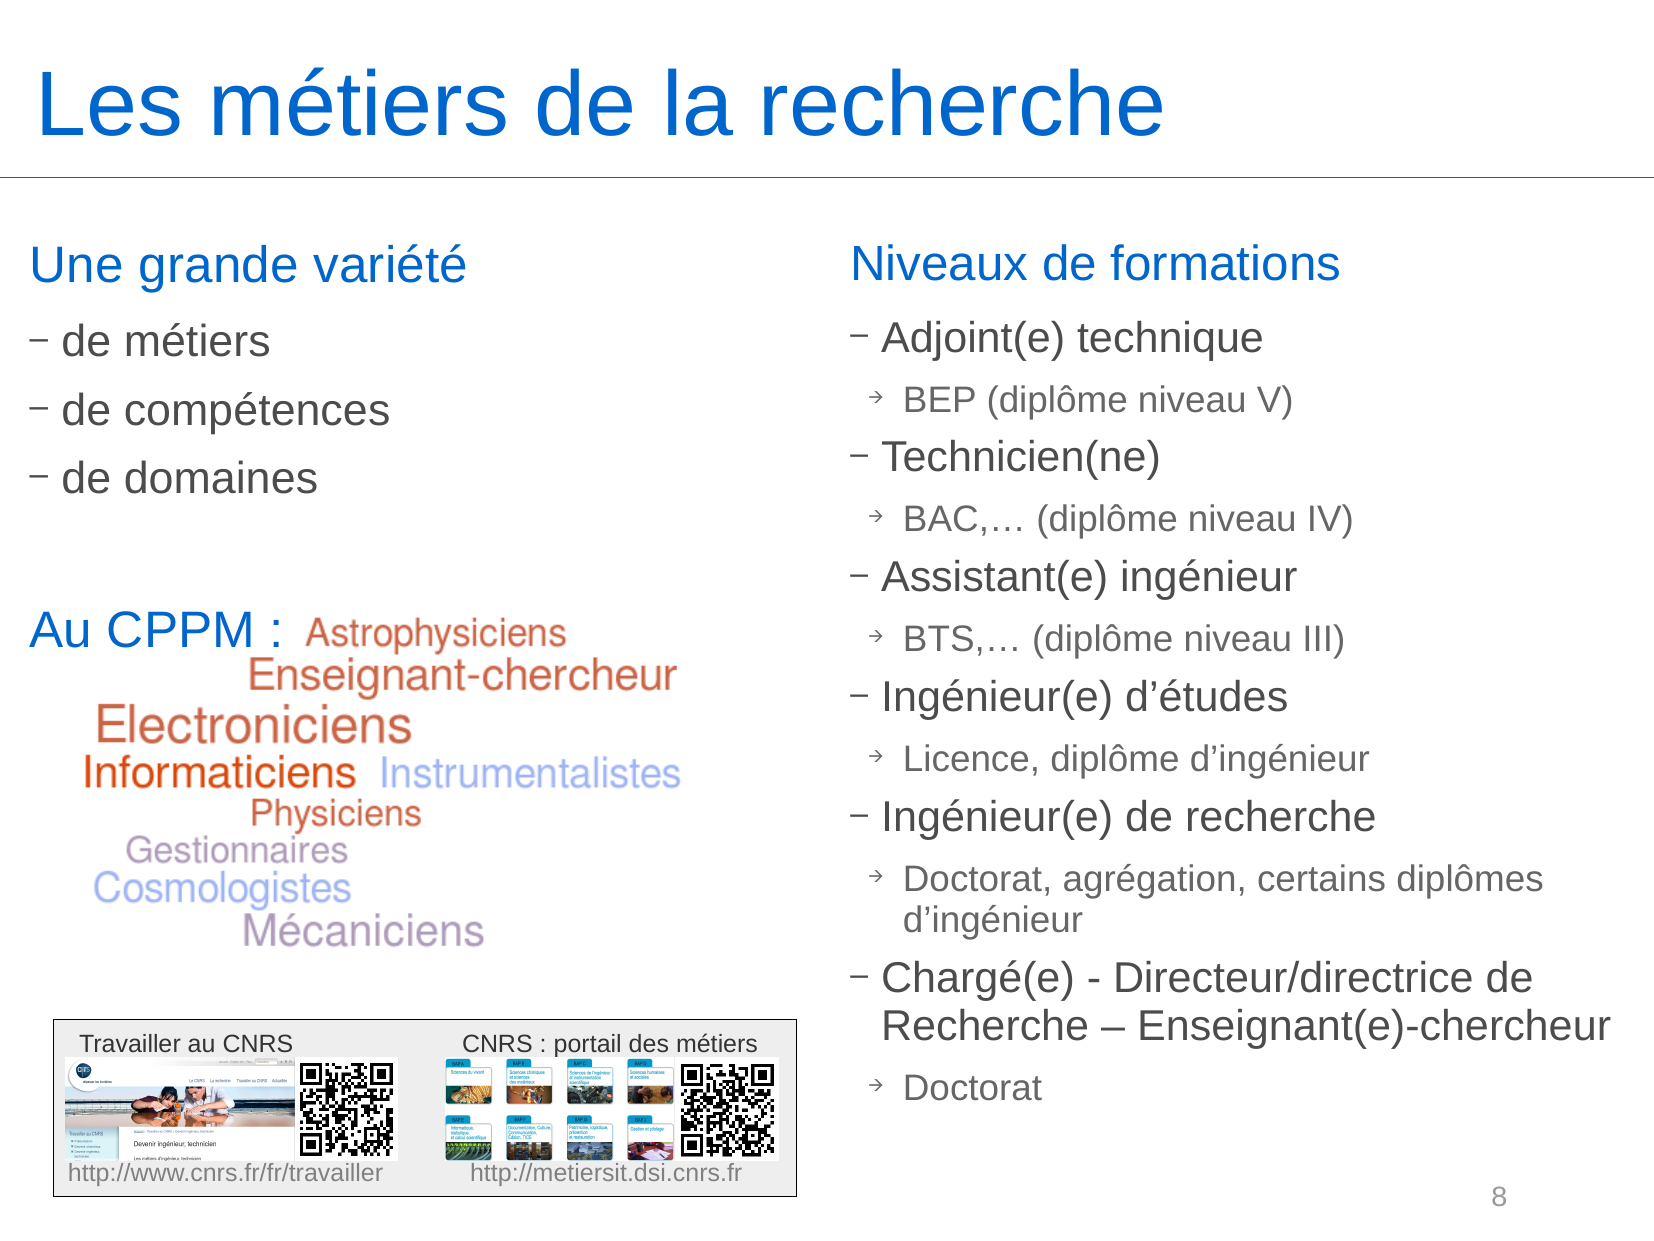

# Les métiers de la recherche
Une grande variété
de métiers
de compétences
de domaines
Au CPPM :
Niveaux de formations
Adjoint(e) technique
BEP (diplôme niveau V)
Technicien(ne)
BAC,… (diplôme niveau IV)
Assistant(e) ingénieur
BTS,… (diplôme niveau III)
Ingénieur(e) d’études
Licence, diplôme d’ingénieur
Ingénieur(e) de recherche
Doctorat, agrégation, certains diplômes d’ingénieur
Chargé(e) - Directeur/directrice de Recherche – Enseignant(e)-chercheur
Doctorat
Travailler au CNRS
http://www.cnrs.fr/fr/travailler
CNRS : portail des métiers
http://metiersit.dsi.cnrs.fr
8